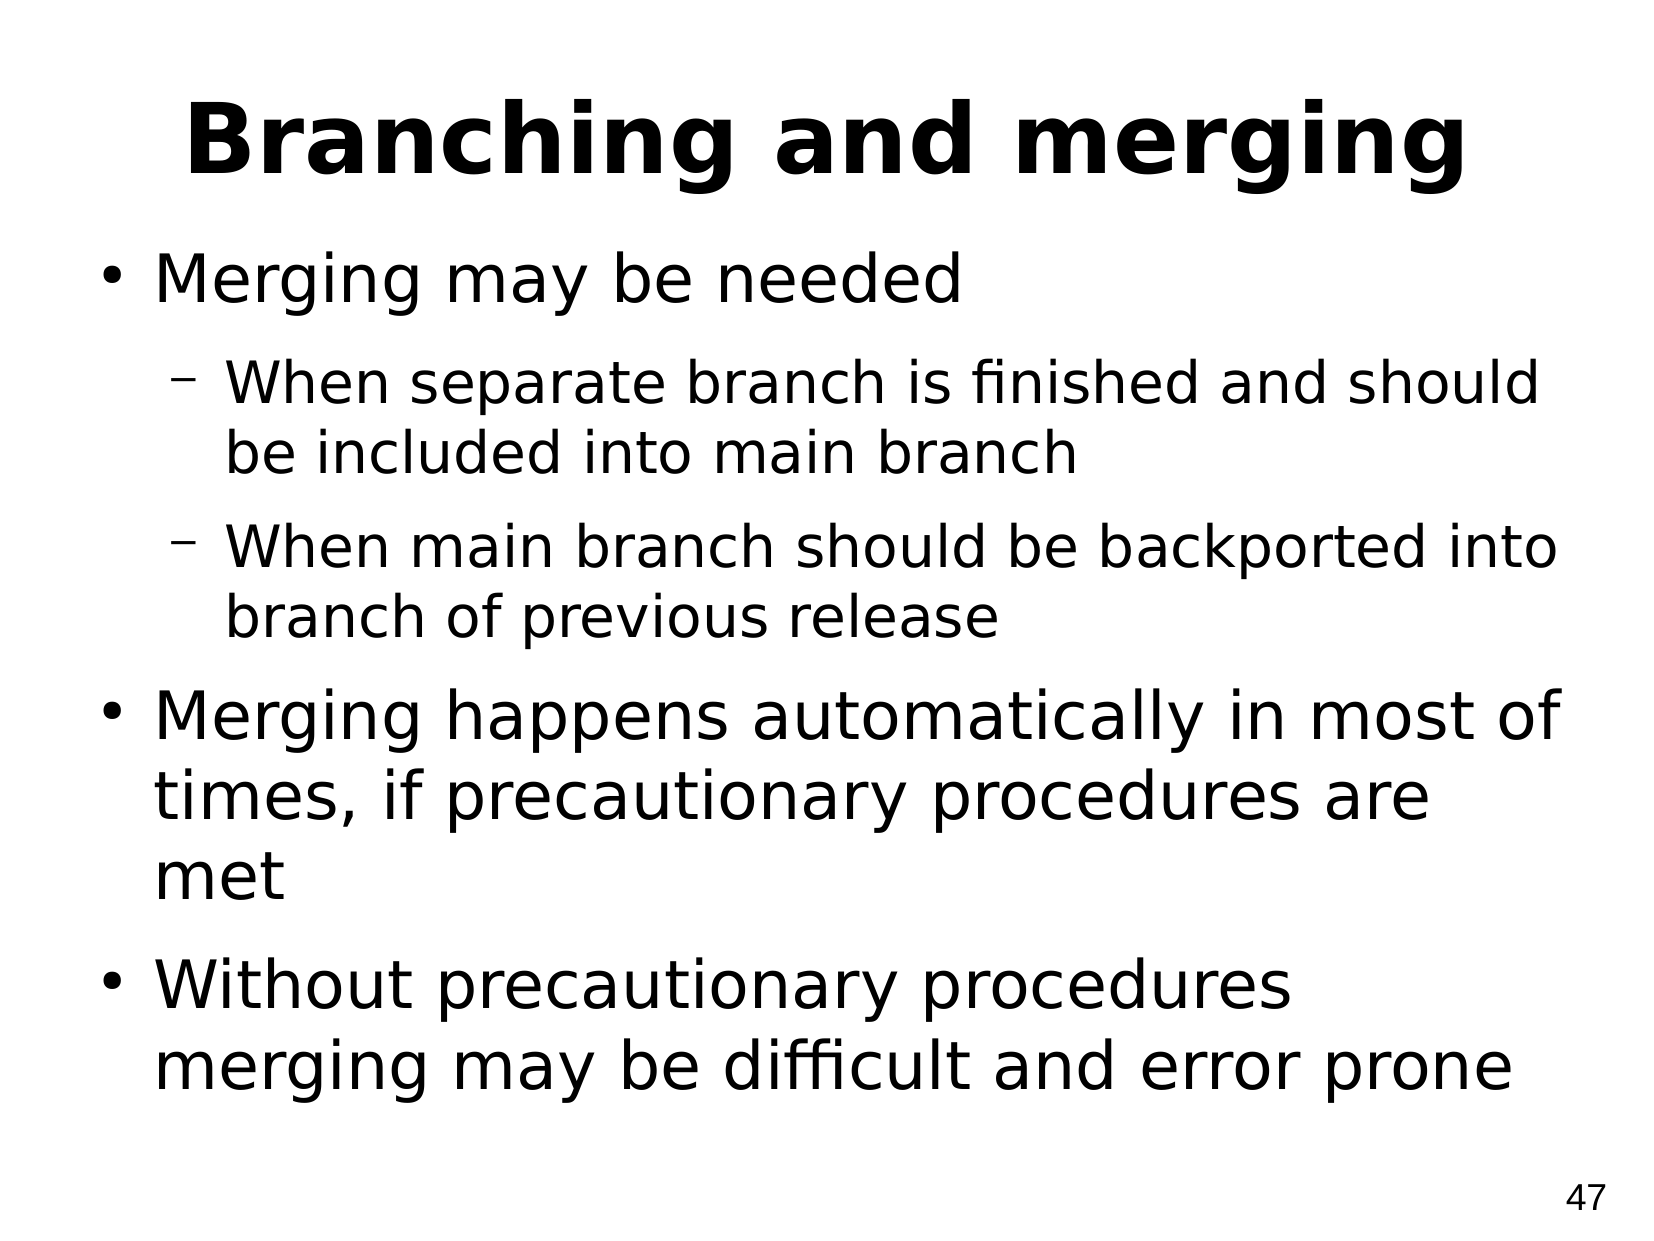

# Branching and merging
Merging may be needed
When separate branch is finished and should be included into main branch
When main branch should be backported into branch of previous release
Merging happens automatically in most of times, if precautionary procedures are met
Without precautionary procedures merging may be difficult and error prone